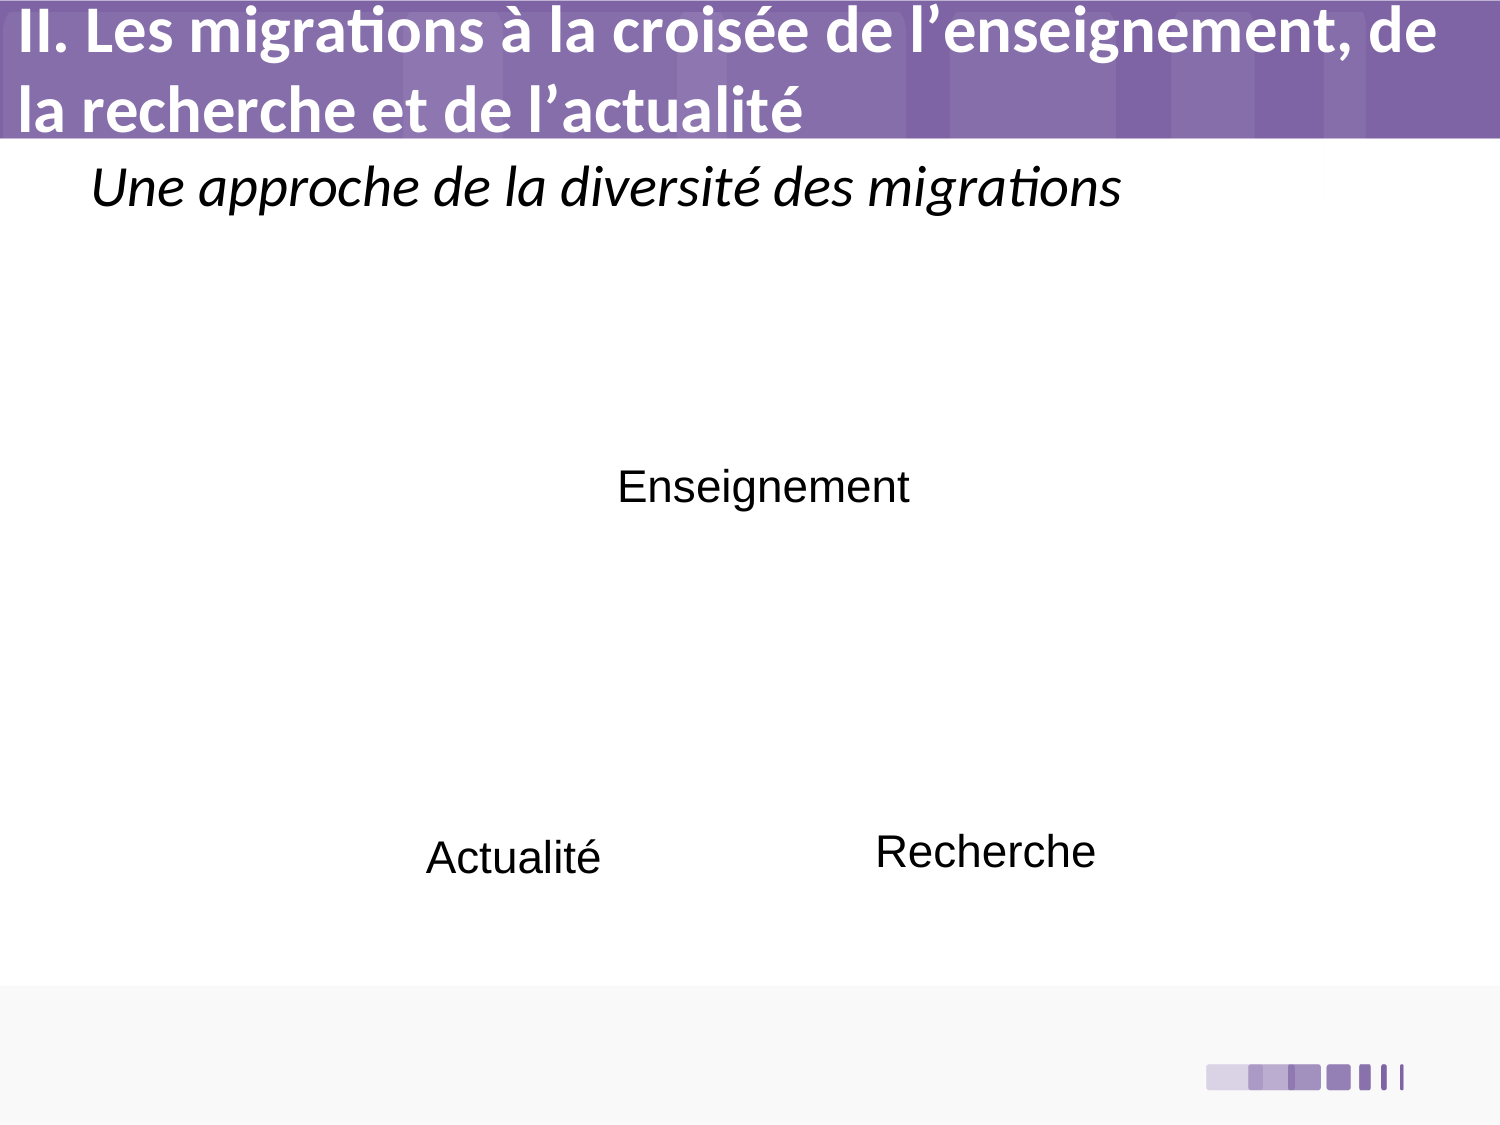

II. Les migrations à la croisée de l’enseignement, de la recherche et de l’actualité
Une approche de la diversité des migrations
Enseignement
Recherche
Actualité
Projet